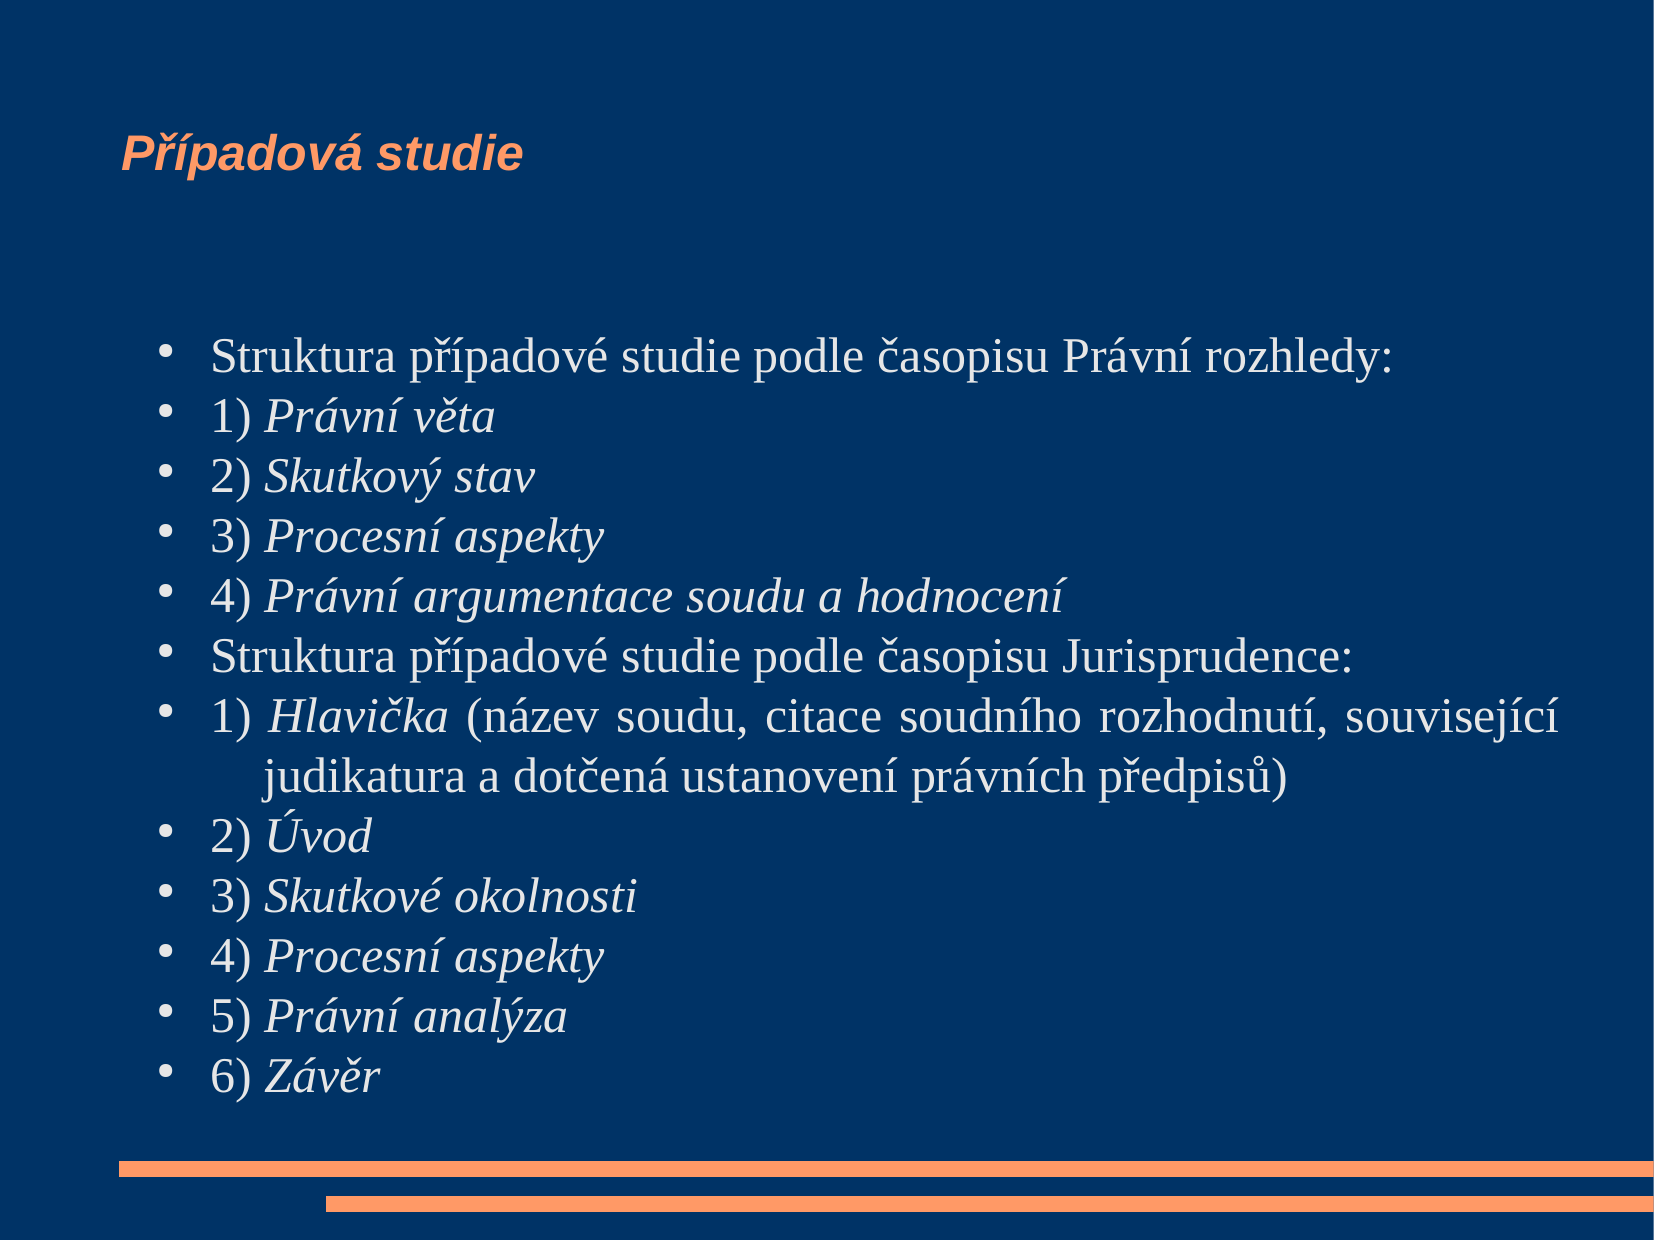

# Případová studie
Struktura případové studie podle časopisu Právní rozhledy:
1) Právní věta
2) Skutkový stav
3) Procesní aspekty
4) Právní argumentace soudu a hodnocení
Struktura případové studie podle časopisu Jurisprudence:
1) Hlavička (název soudu, citace soudního rozhodnutí, související judikatura a dotčená ustanovení právních předpisů)
2) Úvod
3) Skutkové okolnosti
4) Procesní aspekty
5) Právní analýza
6) Závěr